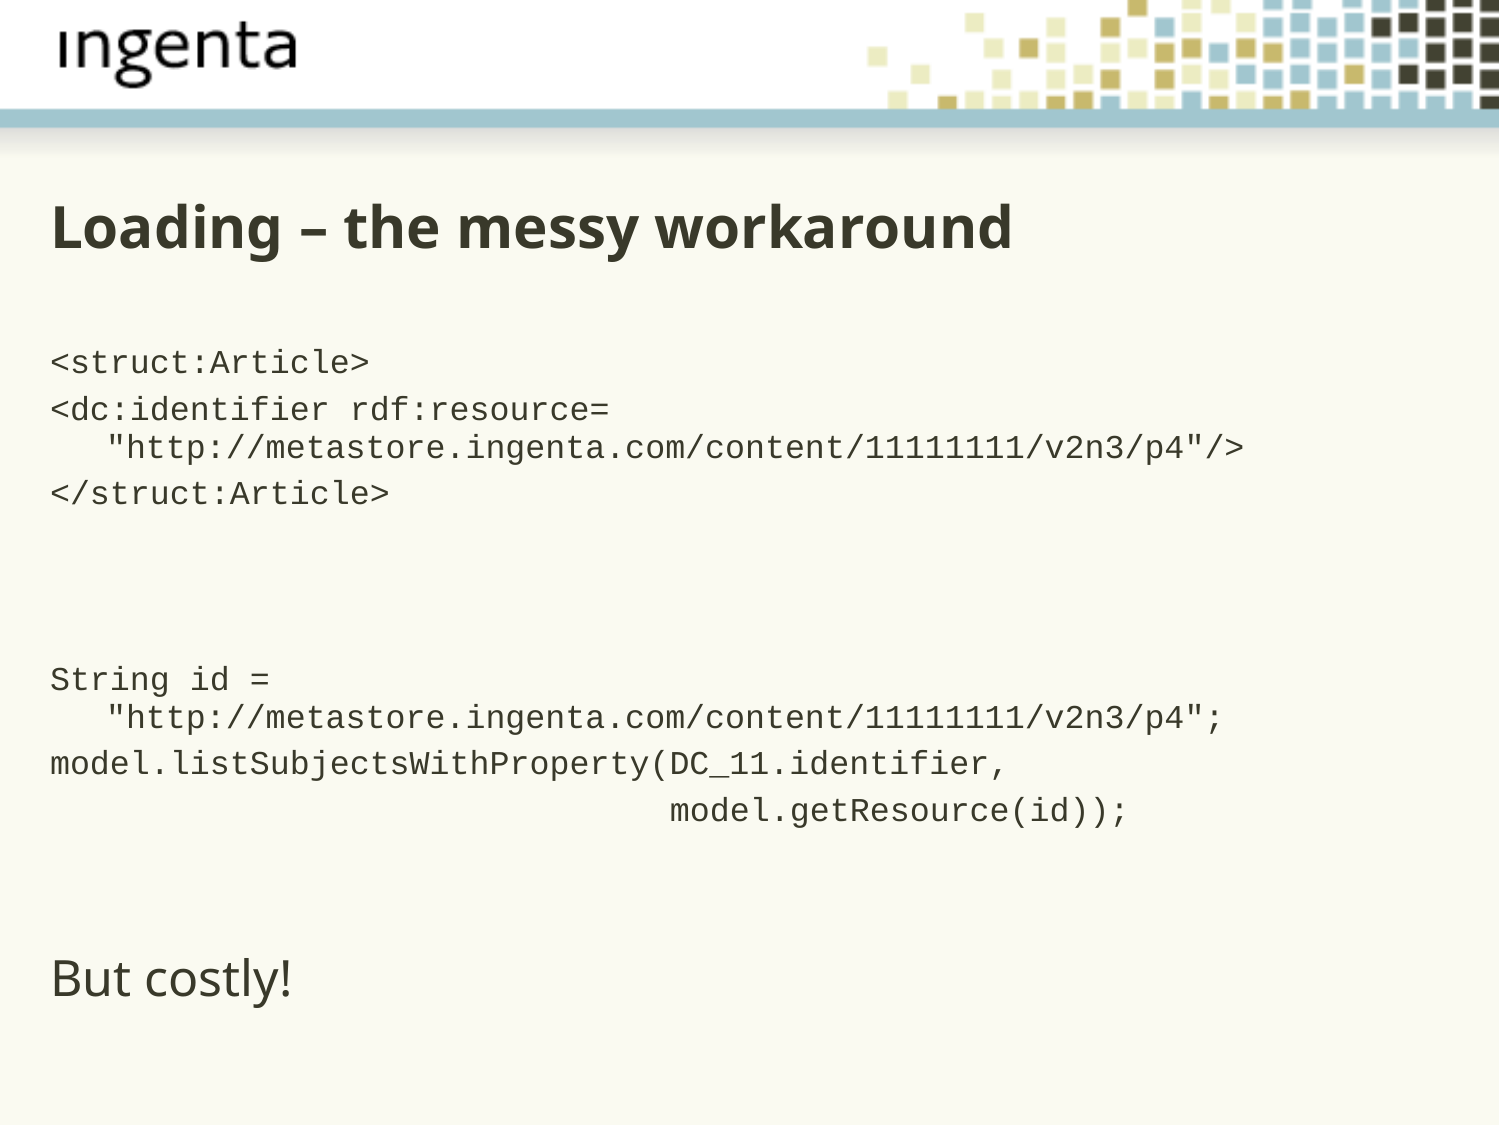

# Loading – the messy workaround
<struct:Article>
<dc:identifier rdf:resource= "http://metastore.ingenta.com/content/11111111/v2n3/p4"/>
</struct:Article>
String id = "http://metastore.ingenta.com/content/11111111/v2n3/p4";
model.listSubjectsWithProperty(DC_11.identifier,
 model.getResource(id));
But costly!